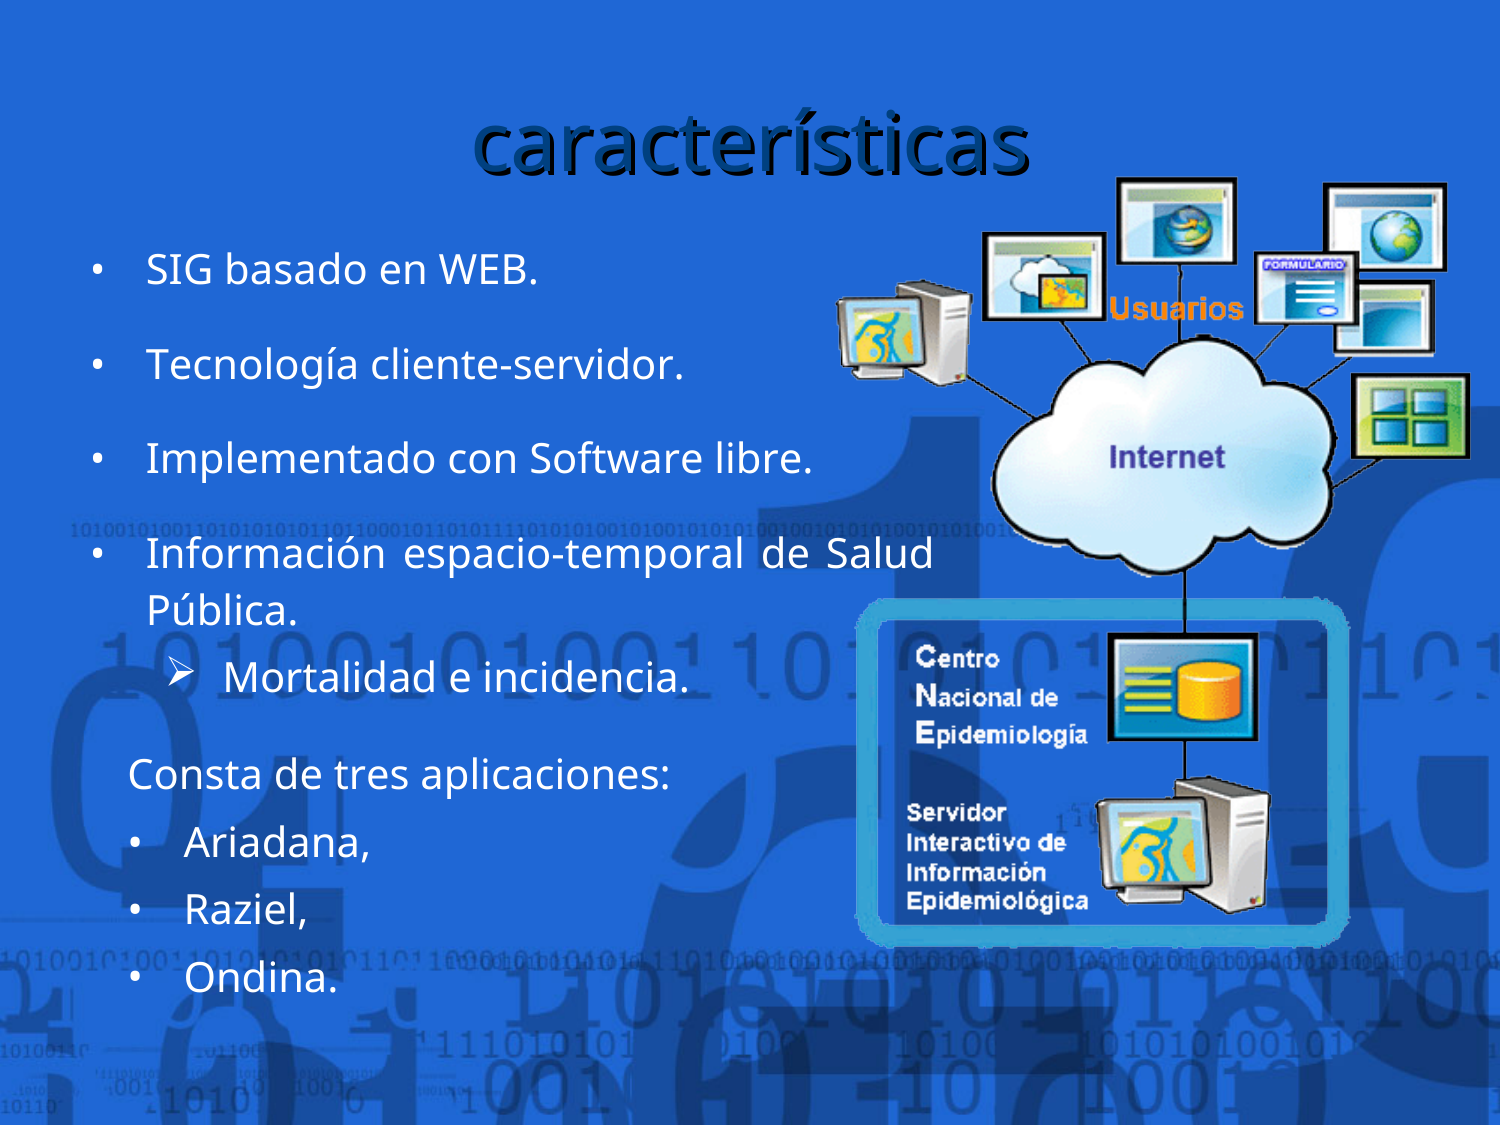

# características
SIG basado en WEB.
Tecnología cliente-servidor.
Implementado con Software libre.
Información espacio-temporal de Salud Pública.
 Mortalidad e incidencia.
Consta de tres aplicaciones:
Ariadana,
Raziel,
Ondina.